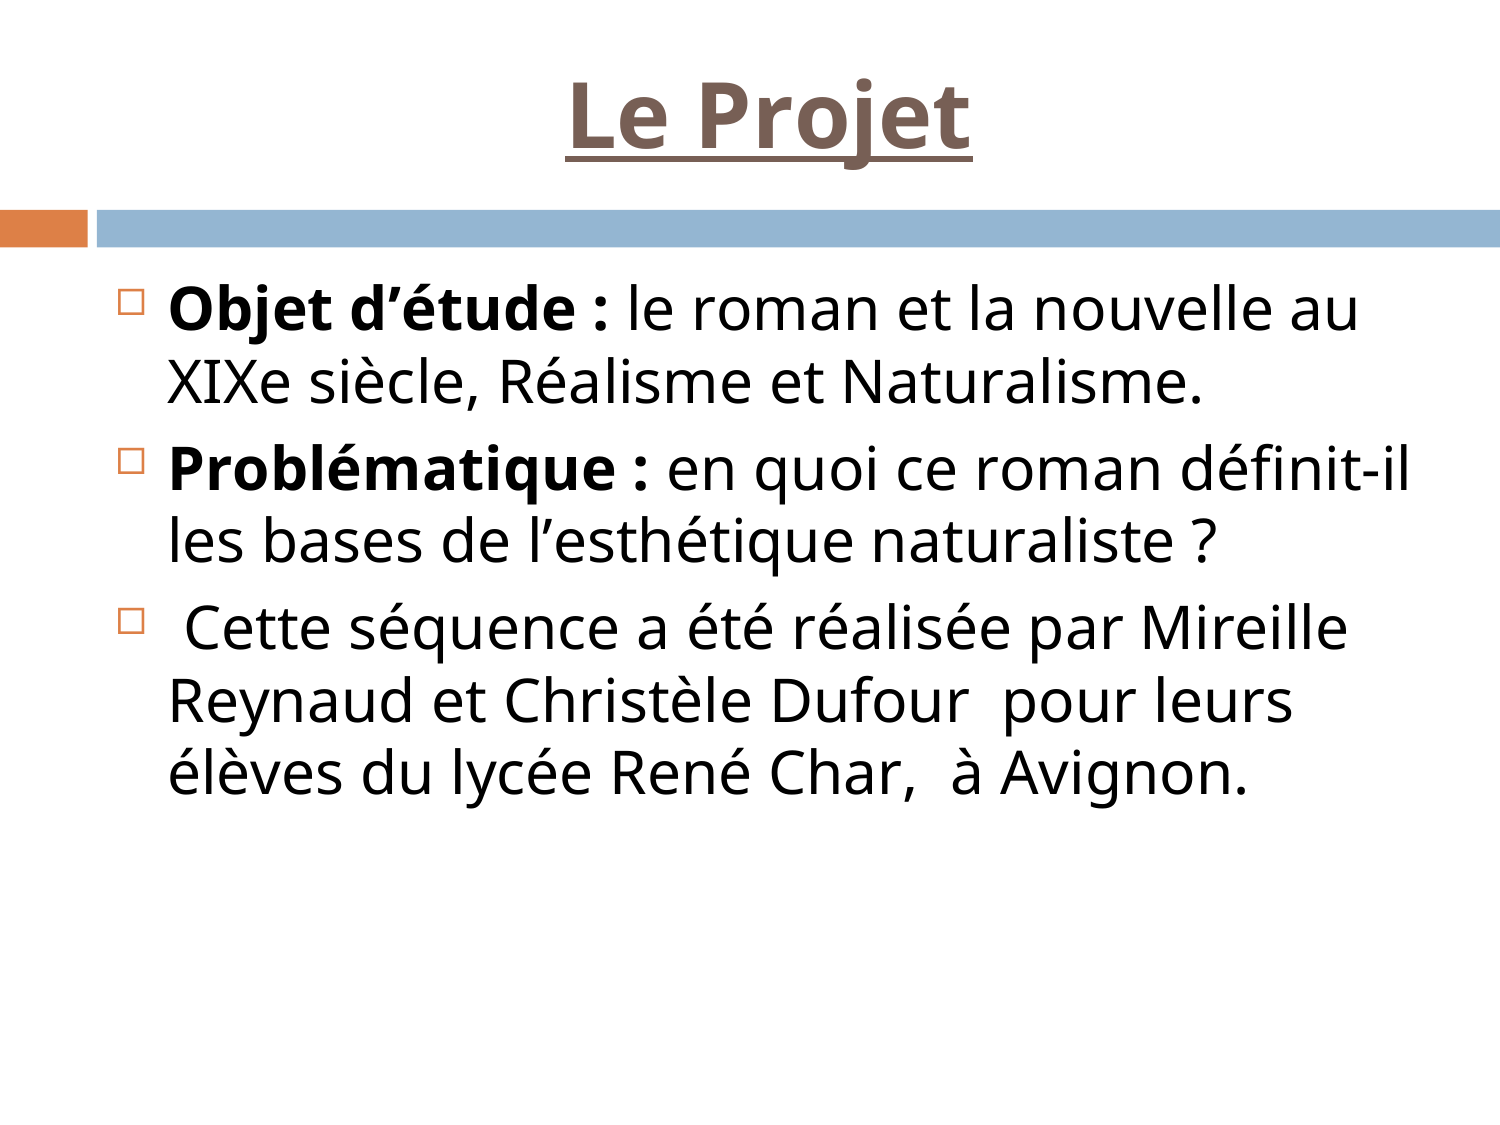

# Le Projet
Objet d’étude : le roman et la nouvelle au XIXe siècle, Réalisme et Naturalisme.
Problématique : en quoi ce roman définit-il les bases de l’esthétique naturaliste ?
 Cette séquence a été réalisée par Mireille Reynaud et Christèle Dufour pour leurs élèves du lycée René Char, à Avignon.